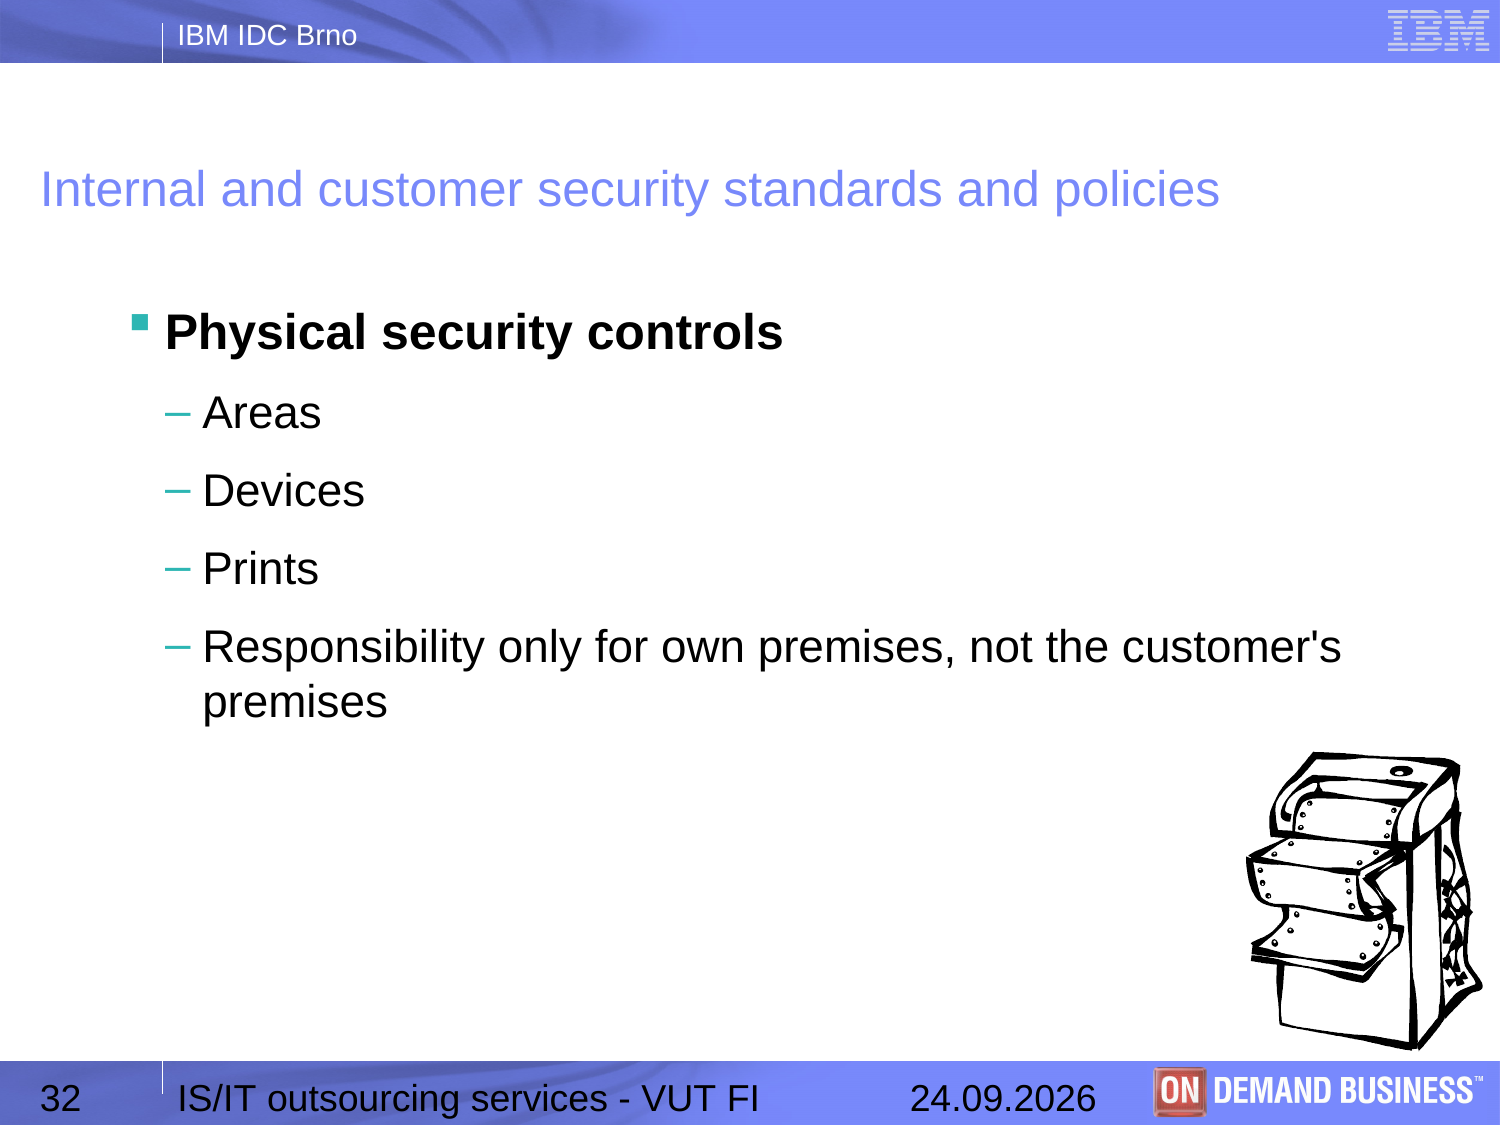

# Internal and customer security standards and policies
Physical security controls
Areas
Devices
Prints
Responsibility only for own premises, not the customer's premises
32
IS/IT outsourcing services - VUT FI